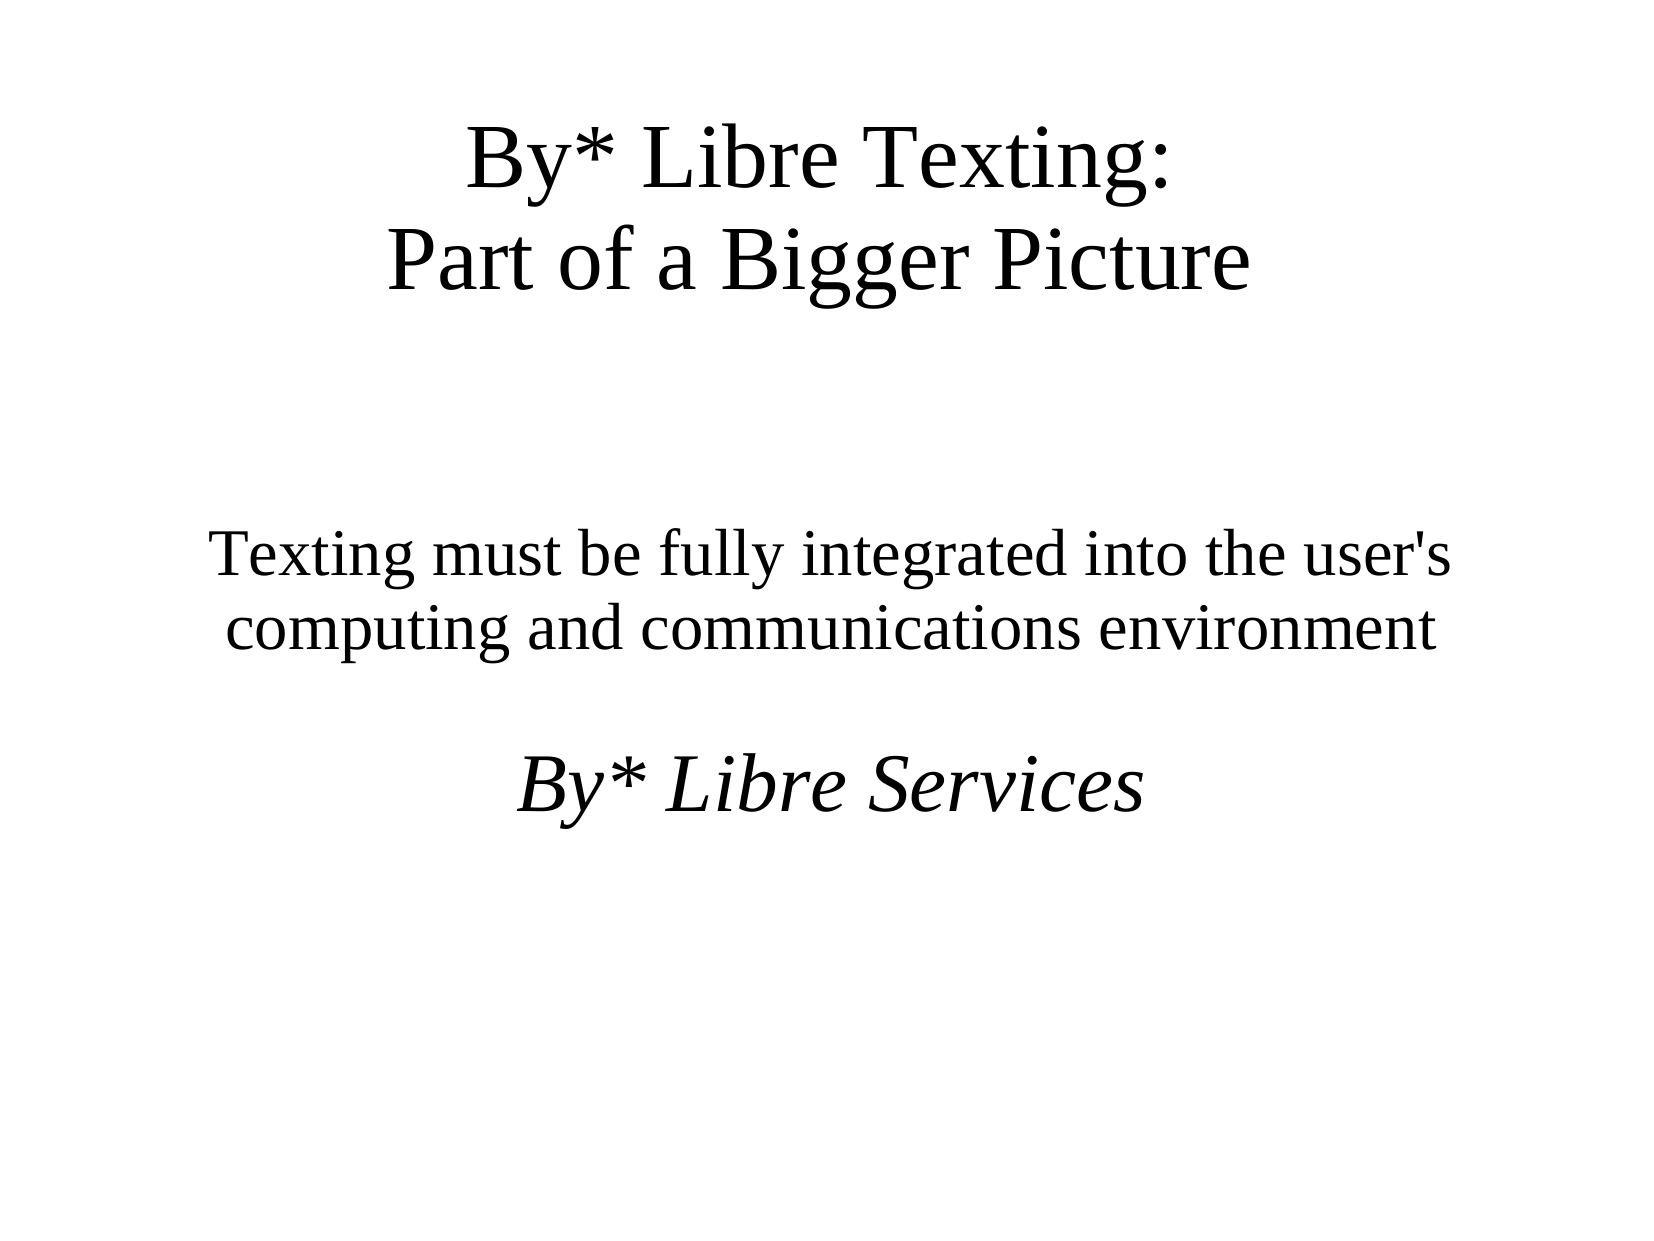

# By* Libre Texting: Part of a Bigger Picture
Texting must be fully integrated into the user's
computing and communications environment
By* Libre Services